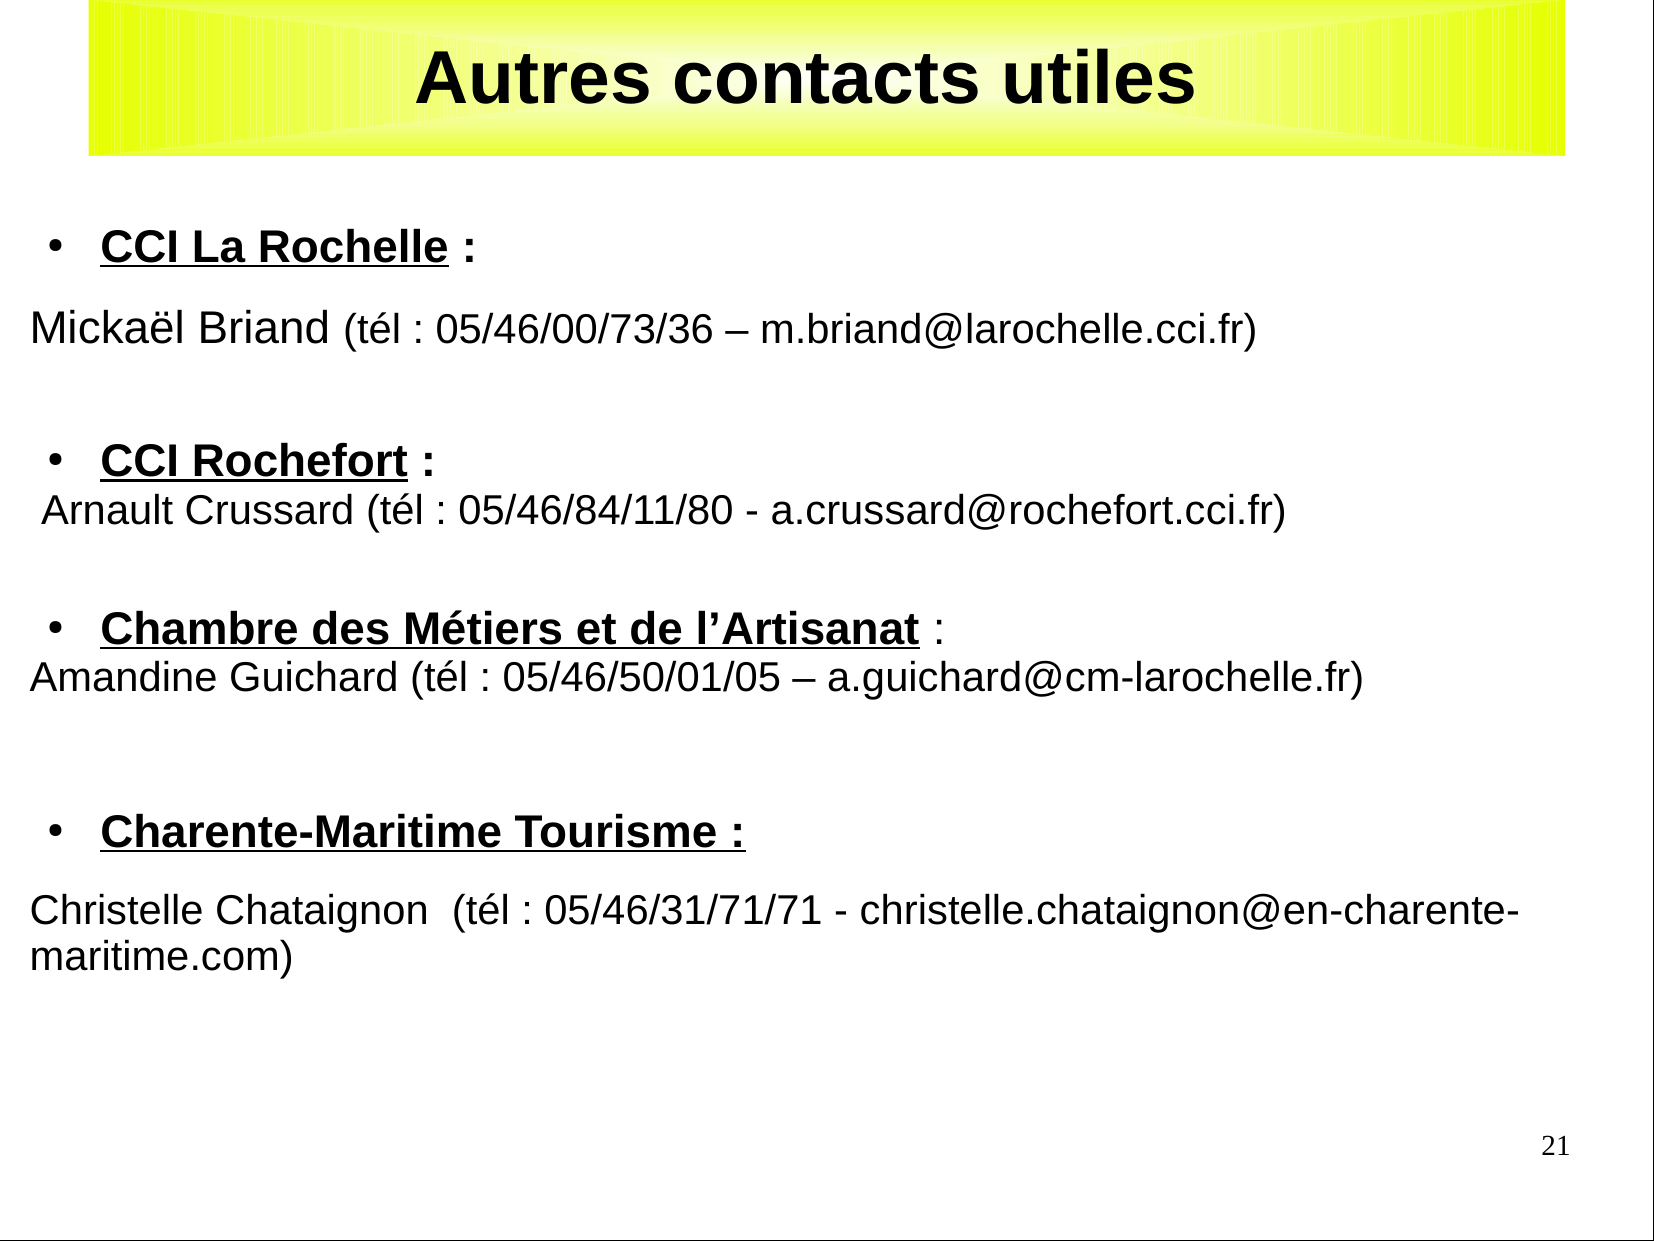

# Autres contacts utiles
CCI La Rochelle :
Mickaël Briand (tél : 05/46/00/73/36 – m.briand@larochelle.cci.fr)
CCI Rochefort :
 Arnault Crussard (tél : 05/46/84/11/80 - a.crussard@rochefort.cci.fr)
Chambre des Métiers et de l’Artisanat :
Amandine Guichard (tél : 05/46/50/01/05 – a.guichard@cm-larochelle.fr)
Charente-Maritime Tourisme :
Christelle Chataignon  (tél : 05/46/31/71/71 - christelle.chataignon@en-charente-maritime.com)
21